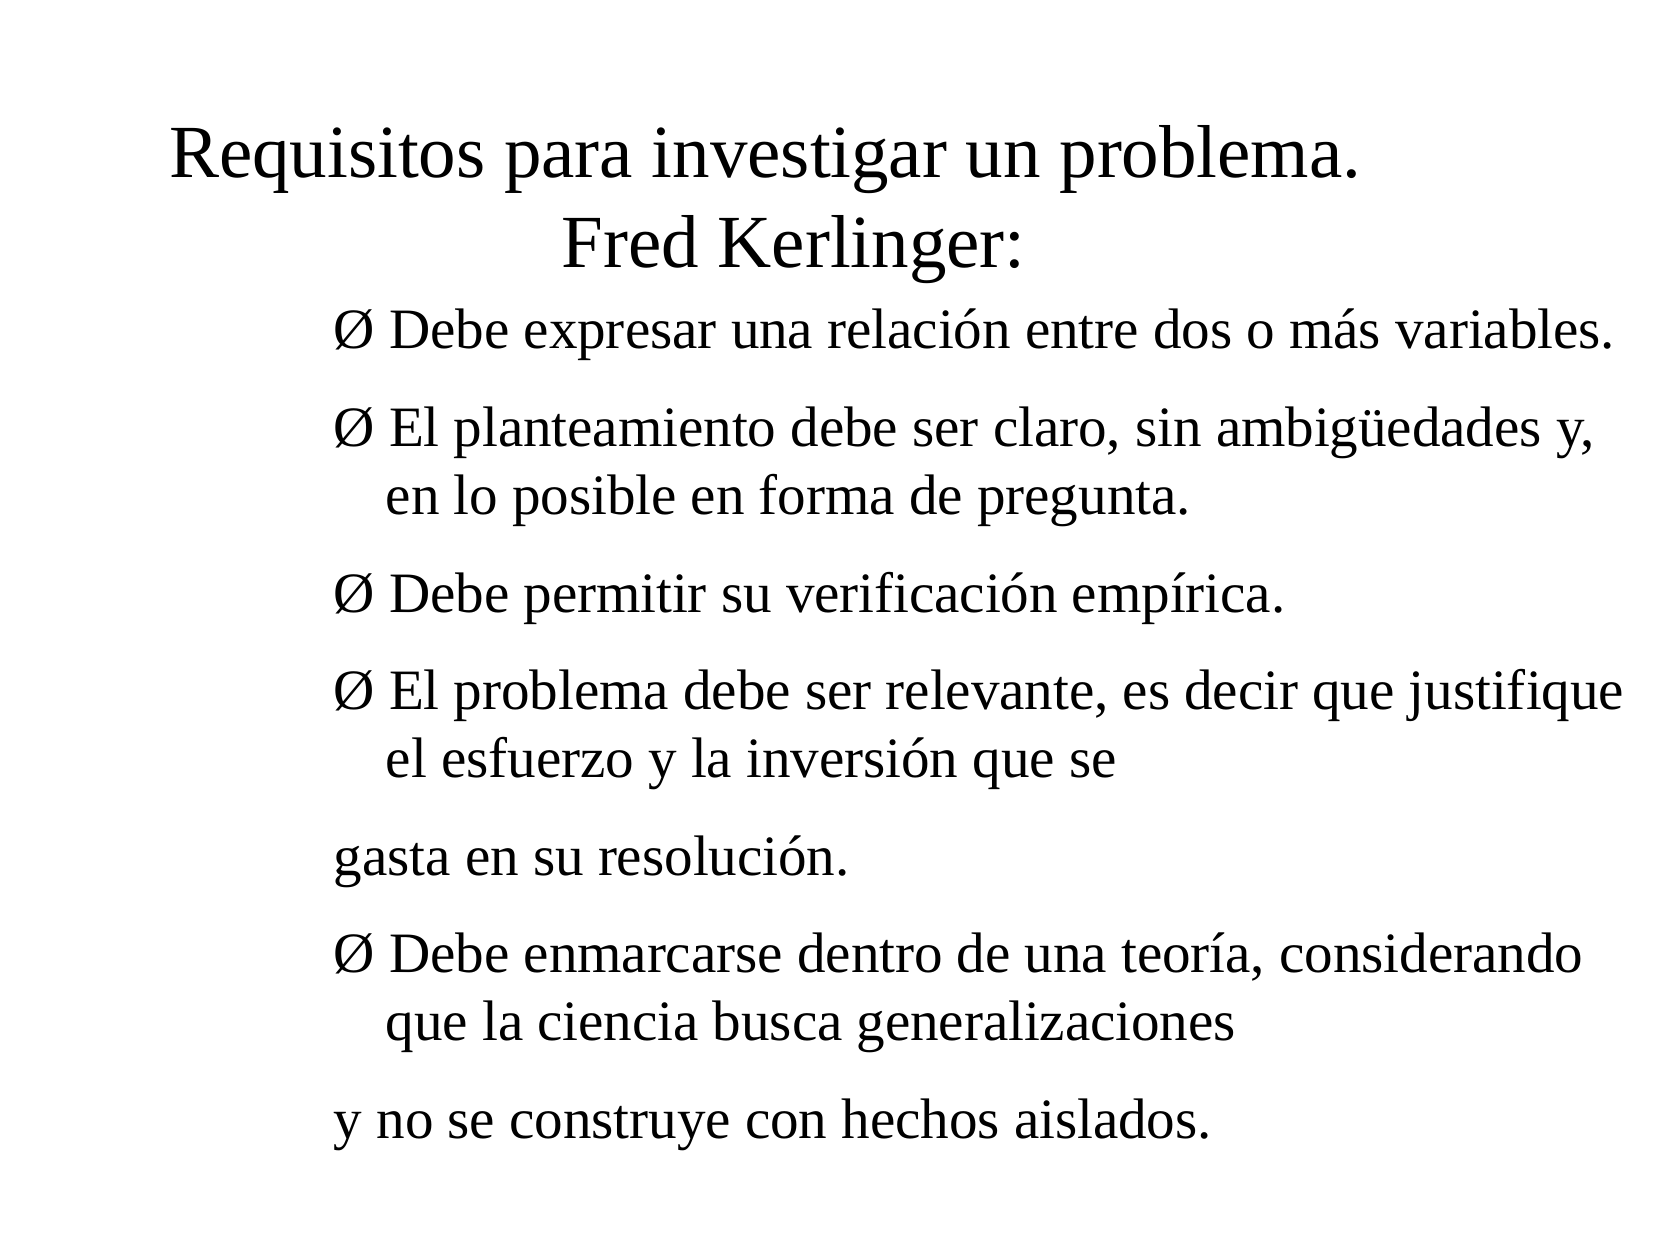

# Requisitos para investigar un problema. Fred Kerlinger:
Ø Debe expresar una relación entre dos o más variables.
Ø El planteamiento debe ser claro, sin ambigüedades y, en lo posible en forma de pregunta.
Ø Debe permitir su verificación empírica.
Ø El problema debe ser relevante, es decir que justifique el esfuerzo y la inversión que se
gasta en su resolución.
Ø Debe enmarcarse dentro de una teoría, considerando que la ciencia busca generalizaciones
y no se construye con hechos aislados.